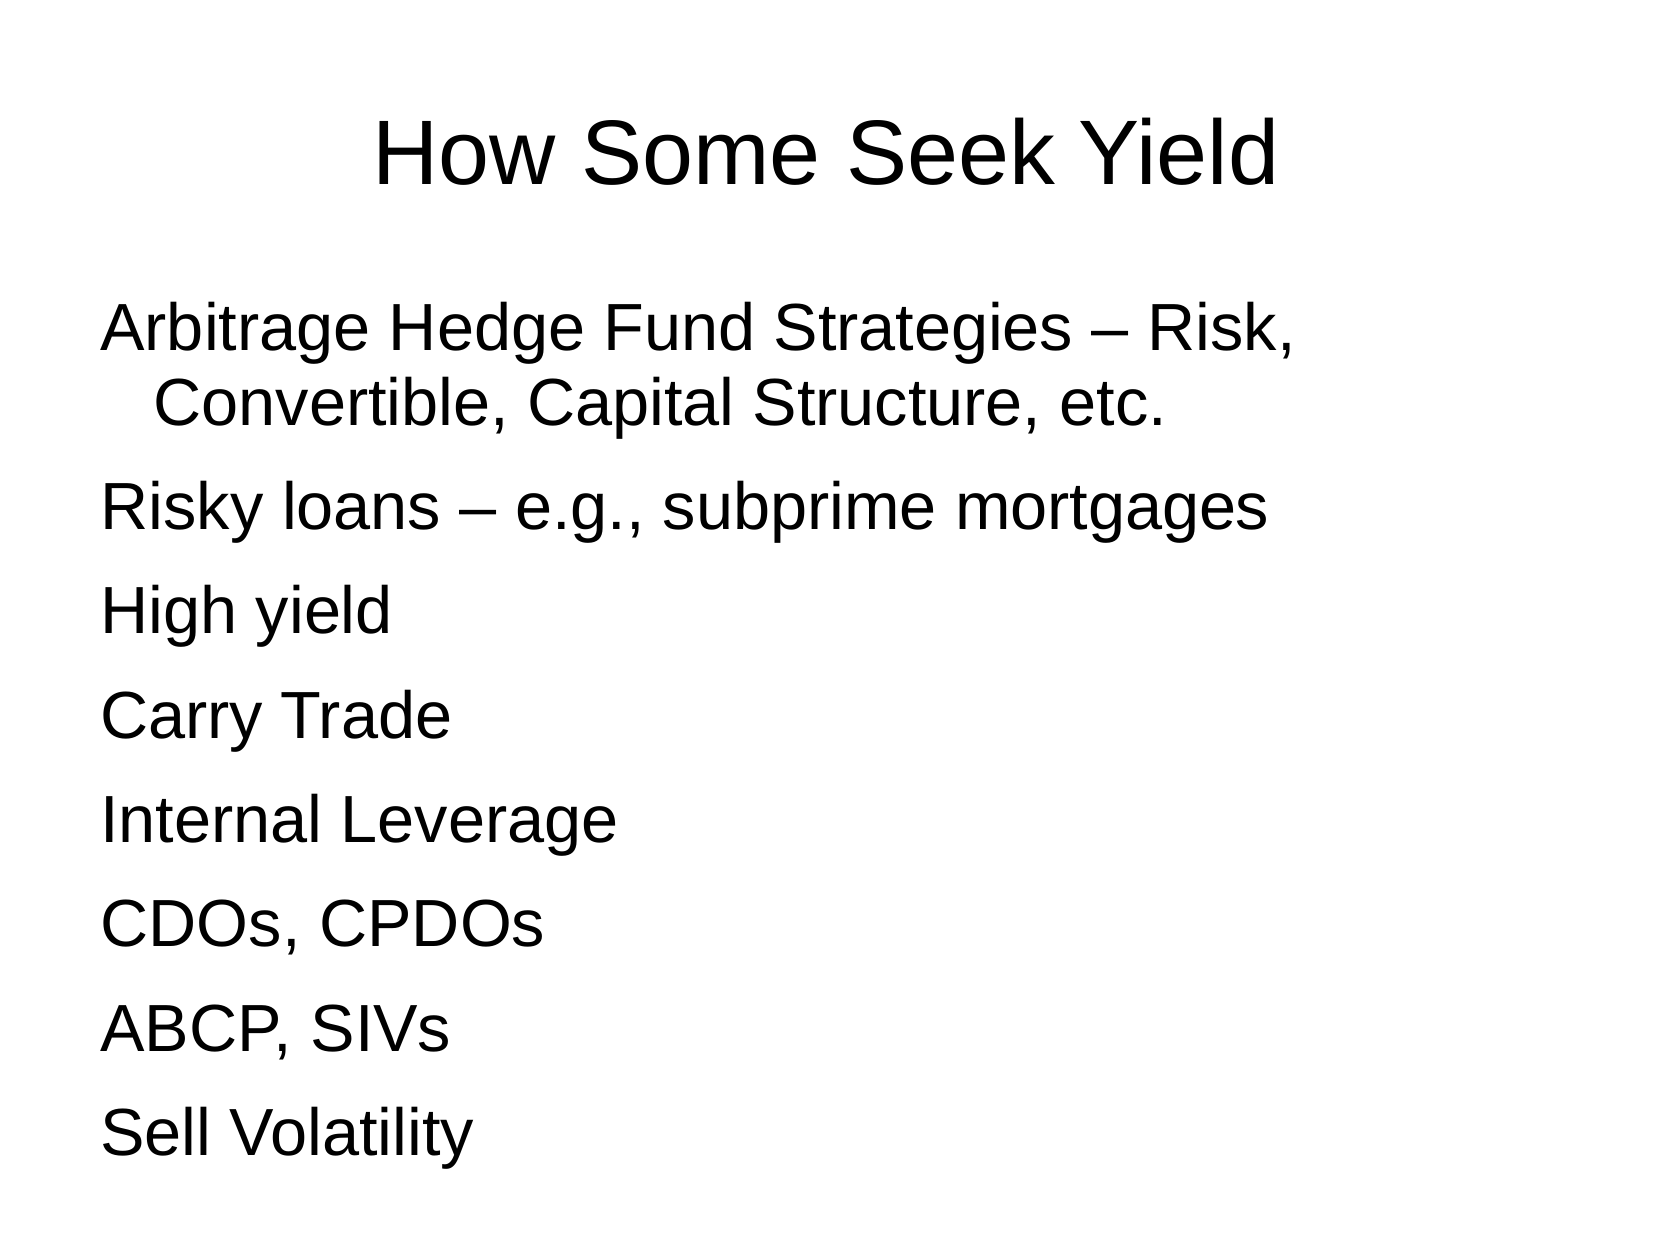

# How Some Seek Yield
Arbitrage Hedge Fund Strategies – Risk, Convertible, Capital Structure, etc.
Risky loans – e.g., subprime mortgages
High yield
Carry Trade
Internal Leverage
CDOs, CPDOs
ABCP, SIVs
Sell Volatility